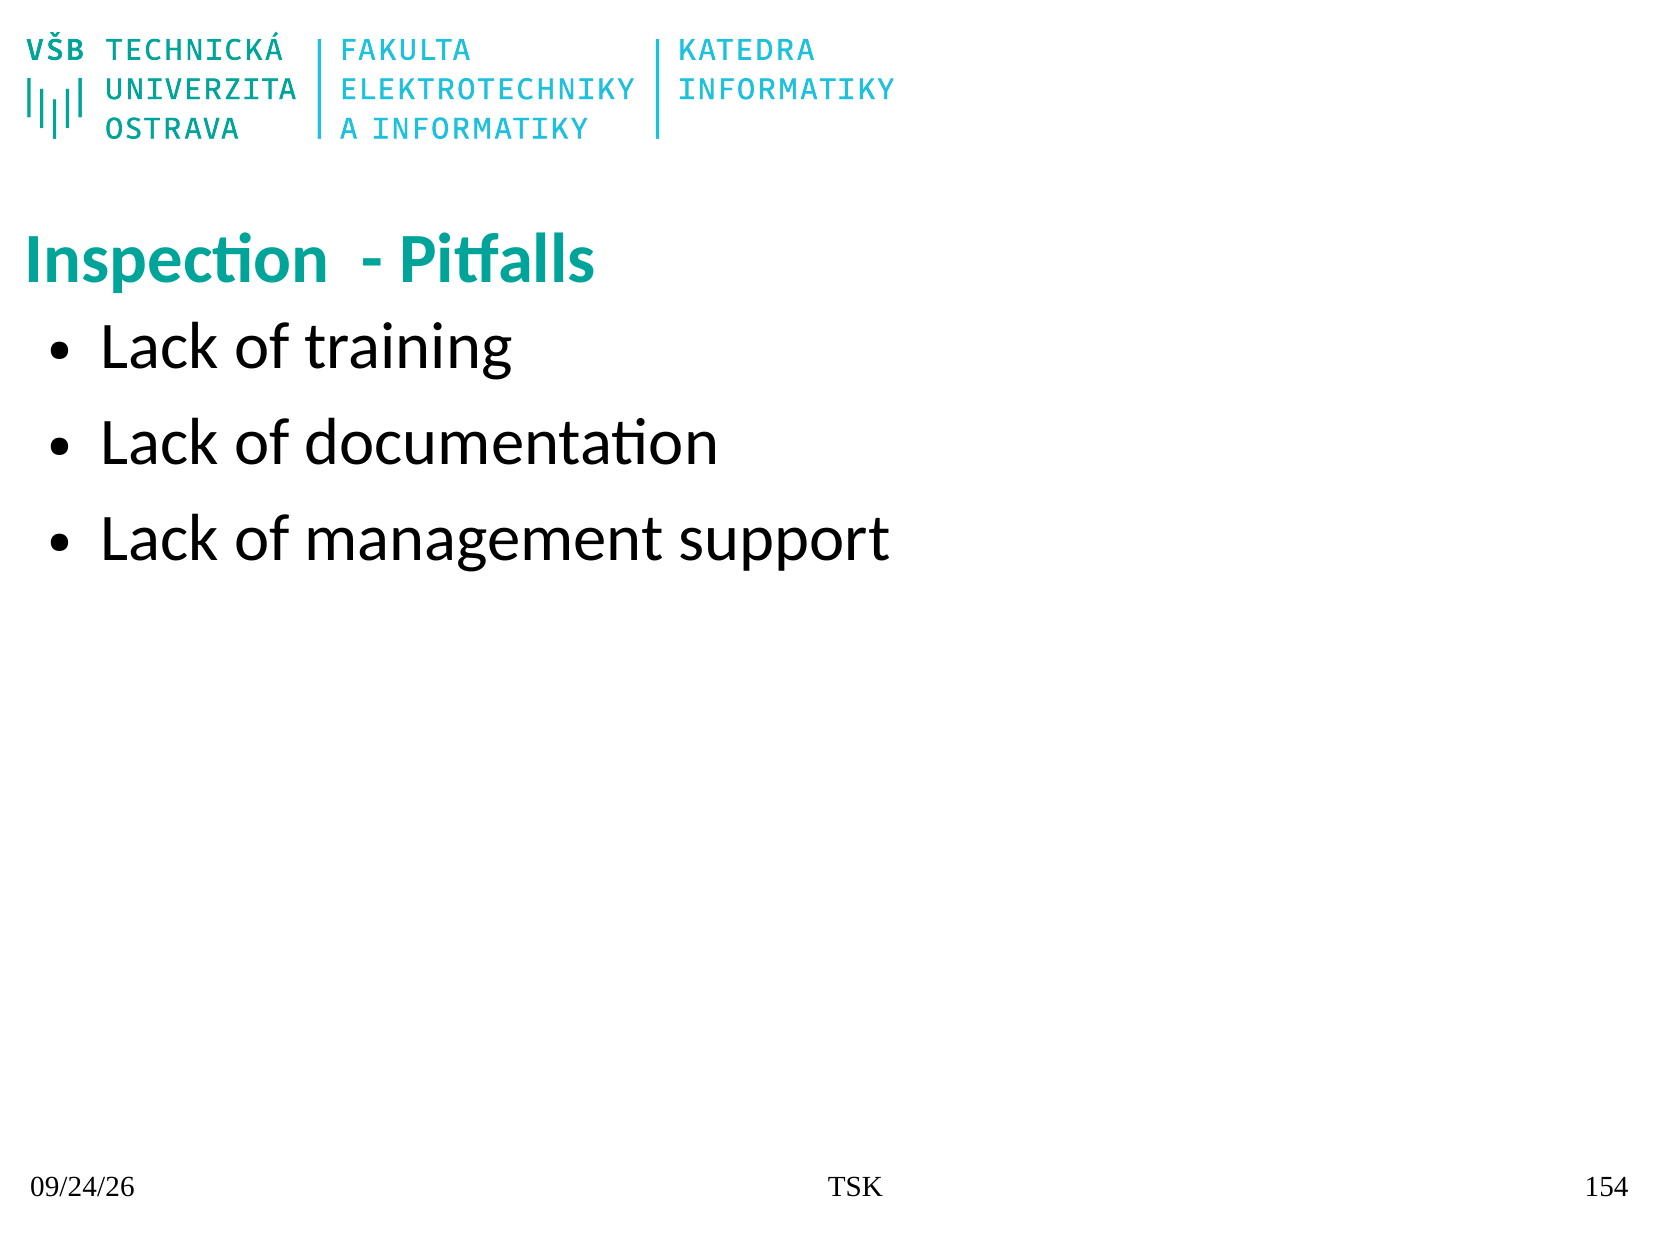

# Inspection - Pitfalls
Lack of training
Lack of documentation
Lack of management support
TSK
154